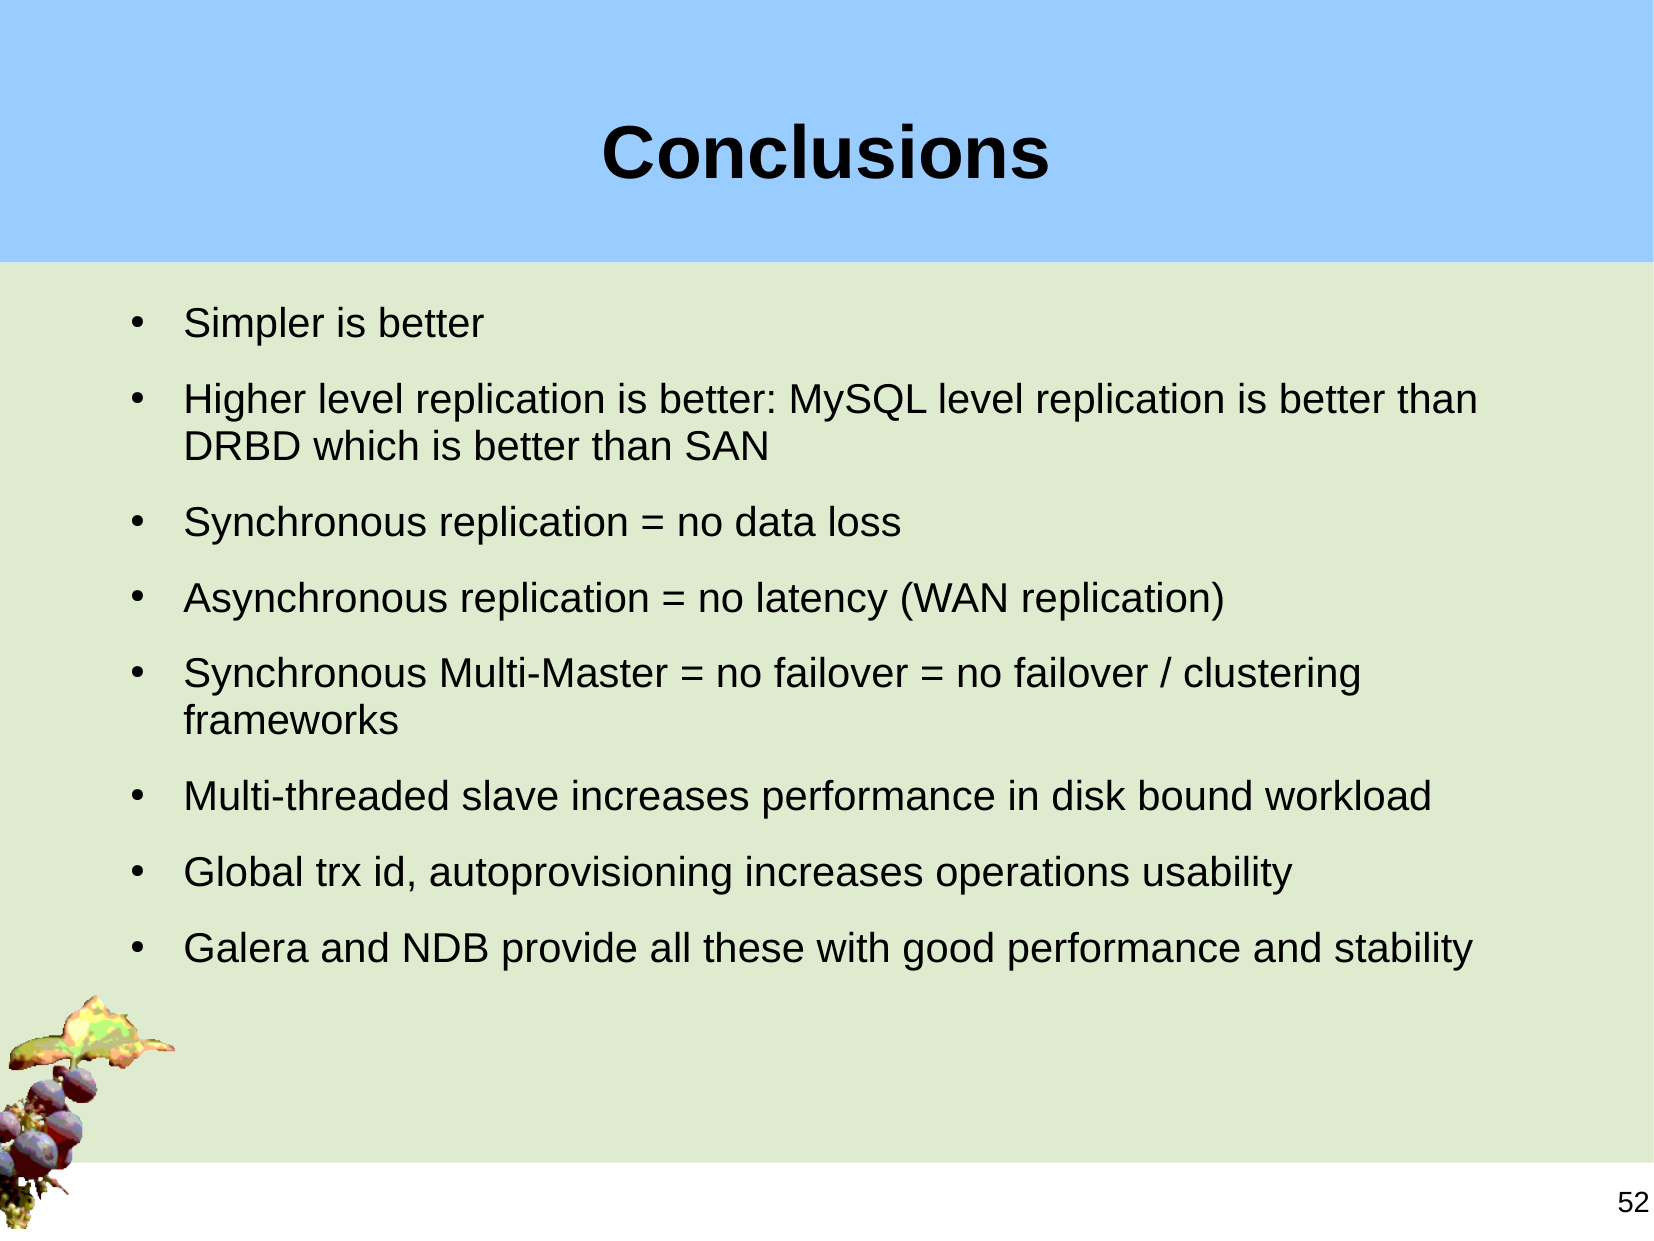

# Conclusions
Simpler is better
Higher level replication is better: MySQL level replication is better than DRBD which is better than SAN
Synchronous replication = no data loss
Asynchronous replication = no latency (WAN replication)
Synchronous Multi-Master = no failover = no failover / clustering frameworks
Multi-threaded slave increases performance in disk bound workload
Global trx id, autoprovisioning increases operations usability
Galera and NDB provide all these with good performance and stability
52